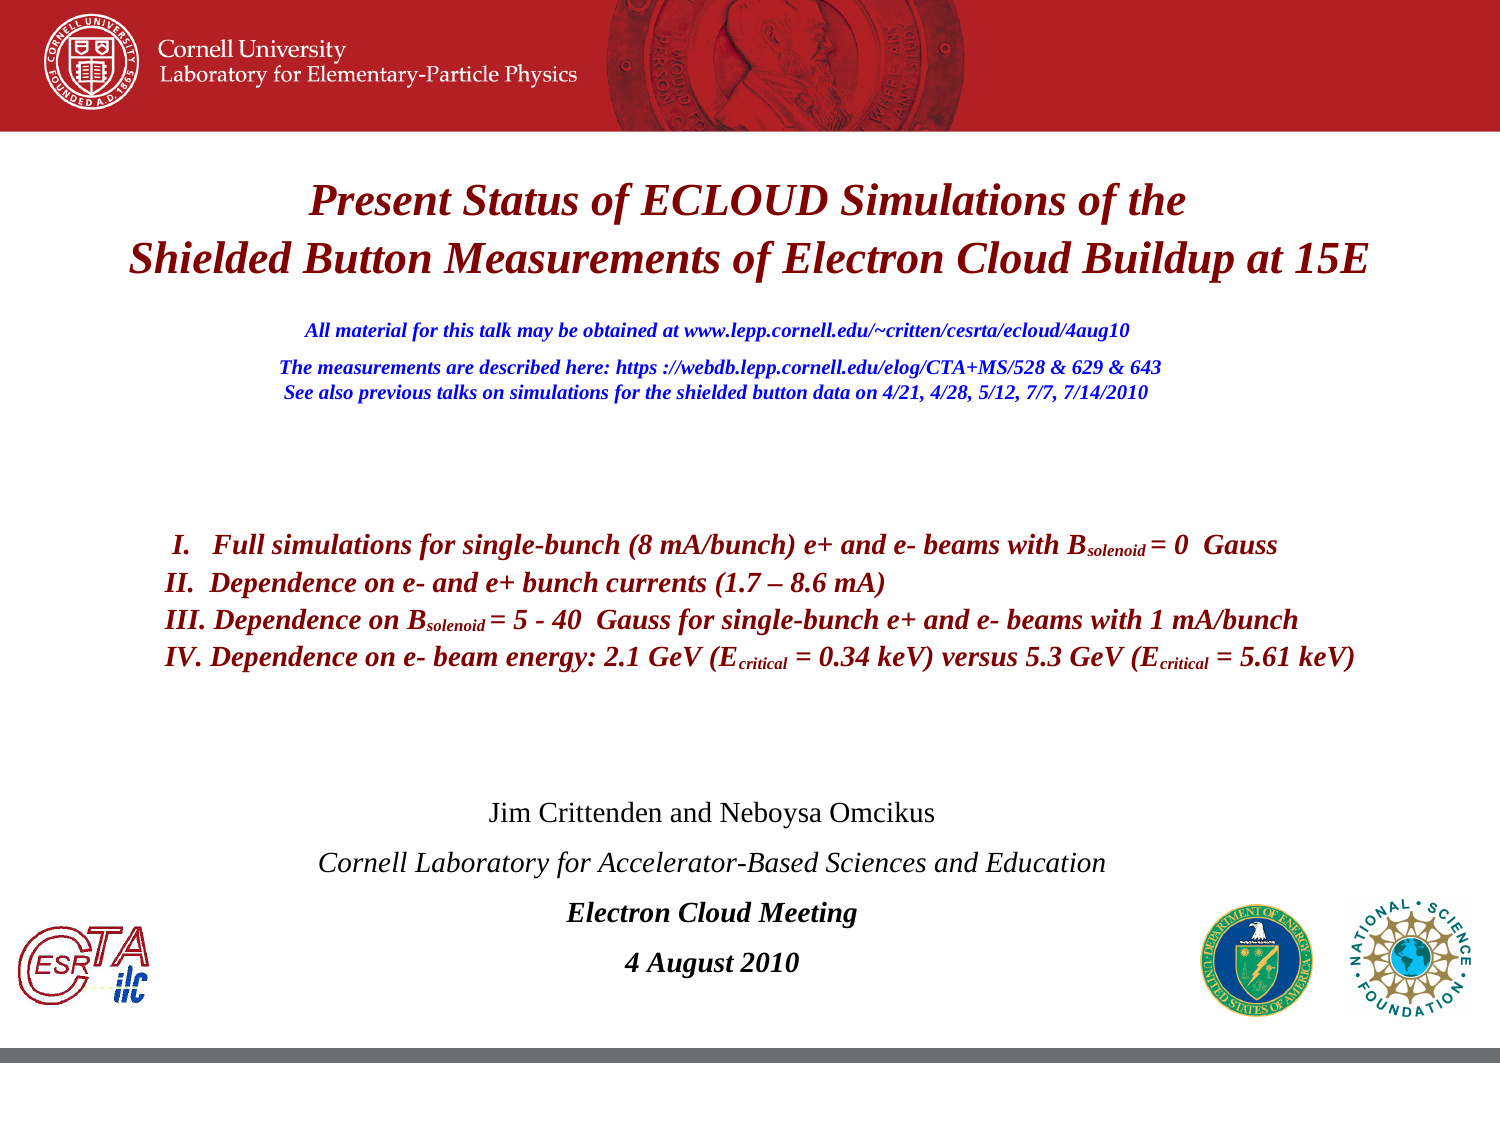

Present Status of ECLOUD Simulations of the
Shielded Button Measurements of Electron Cloud Buildup at 15E
 All material for this talk may be obtained at www.lepp.cornell.edu/~critten/cesrta/ecloud/4aug10
 The measurements are described here: https ://webdb.lepp.cornell.edu/elog/CTA+MS/528 & 629 & 643
See also previous talks on simulations for the shielded button data on 4/21, 4/28, 5/12, 7/7, 7/14/2010
 I. Full simulations for single-bunch (8 mA/bunch) e+ and e- beams with Bsolenoid = 0 Gauss
II. Dependence on e- and e+ bunch currents (1.7 – 8.6 mA)
III. Dependence on Bsolenoid = 5 - 40 Gauss for single-bunch e+ and e- beams with 1 mA/bunch
IV. Dependence on e- beam energy: 2.1 GeV (Ecritical = 0.34 keV) versus 5.3 GeV (Ecritical = 5.61 keV)
# Jim Crittenden and Neboysa Omcikus
Cornell Laboratory for Accelerator-Based Sciences and Education
Electron Cloud Meeting
4 August 2010